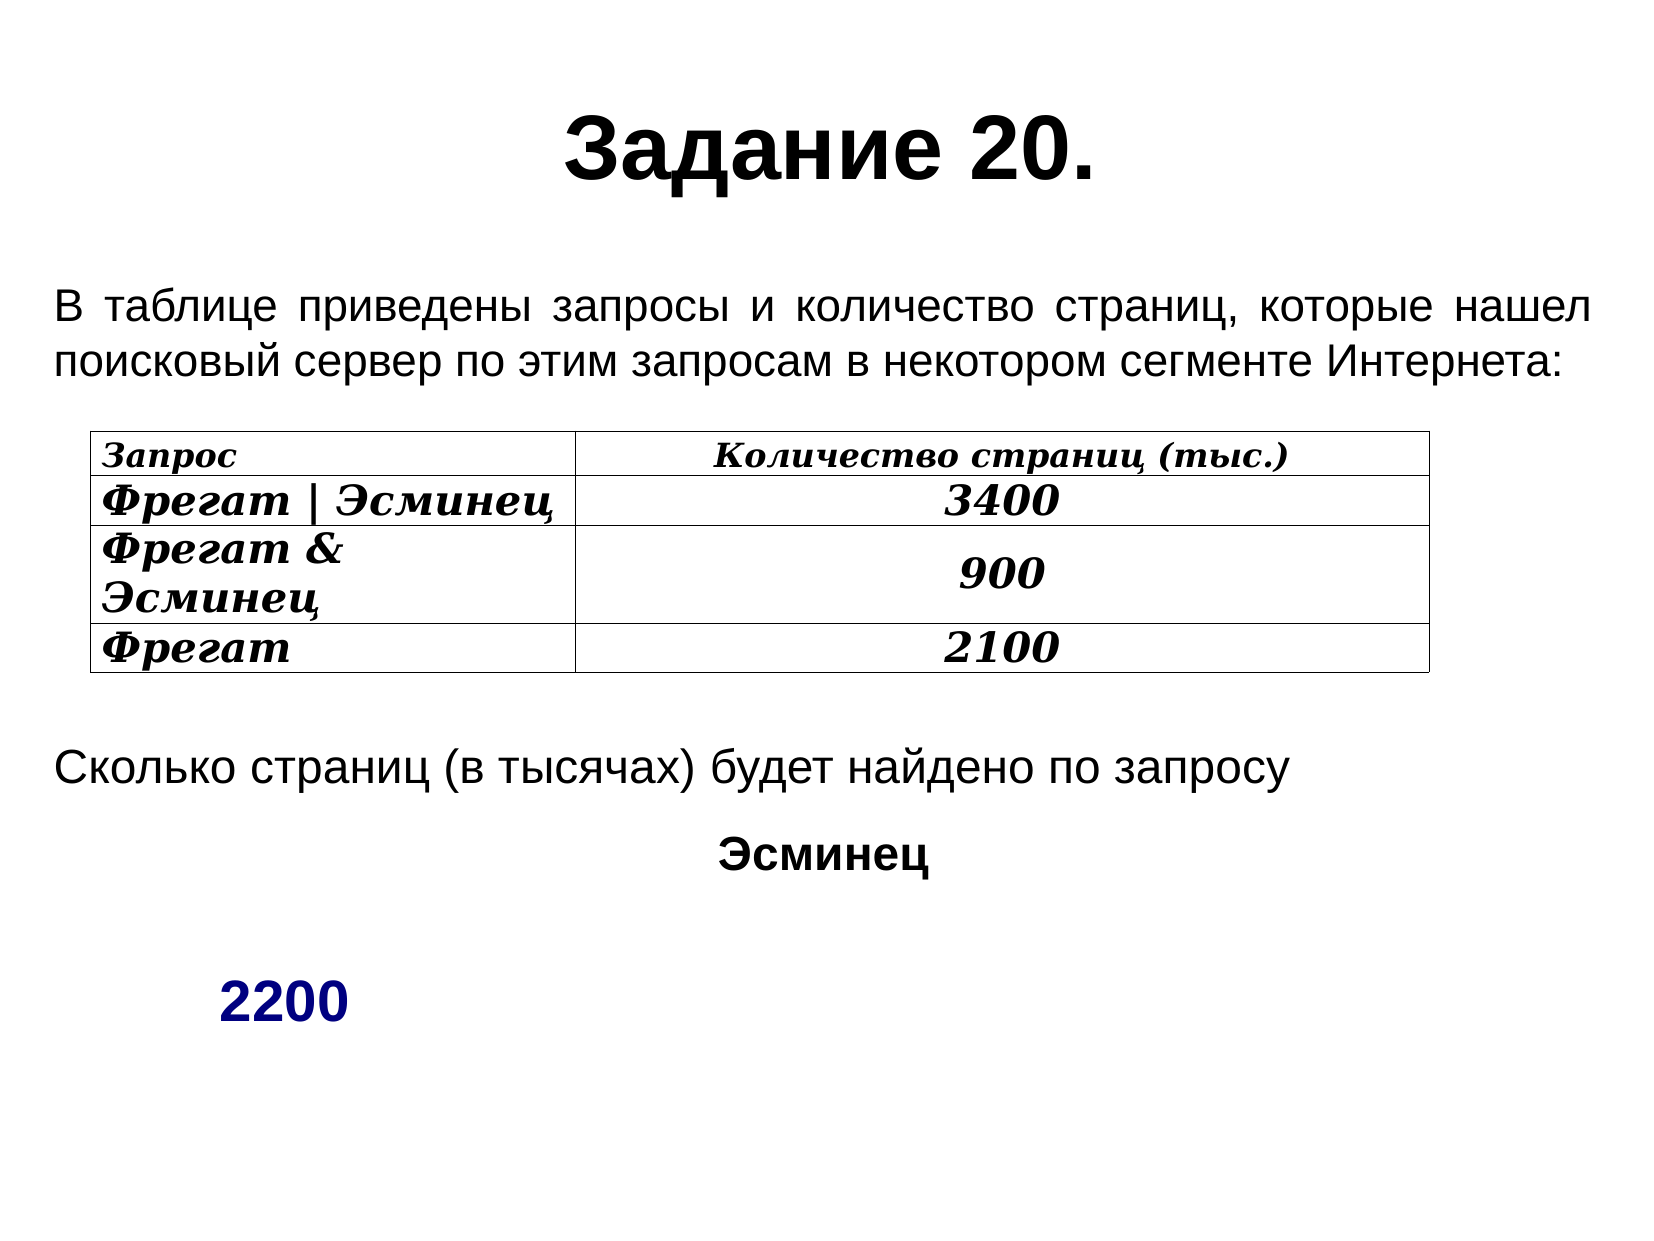

# Задание 20.
В таблице приведены запросы и количество страниц, которые нашел поисковый сервер по этим запросам в некотором сегменте Интернета:
Сколько страниц (в тысячах) будет найдено по запросу
Эсминец
 	 2200
| Запрос | Количество страниц (тыс.) |
| --- | --- |
| Фрегат | Эсминец | 3400 |
| Фрегат & Эсминец | 900 |
| Фрегат | 2100 |